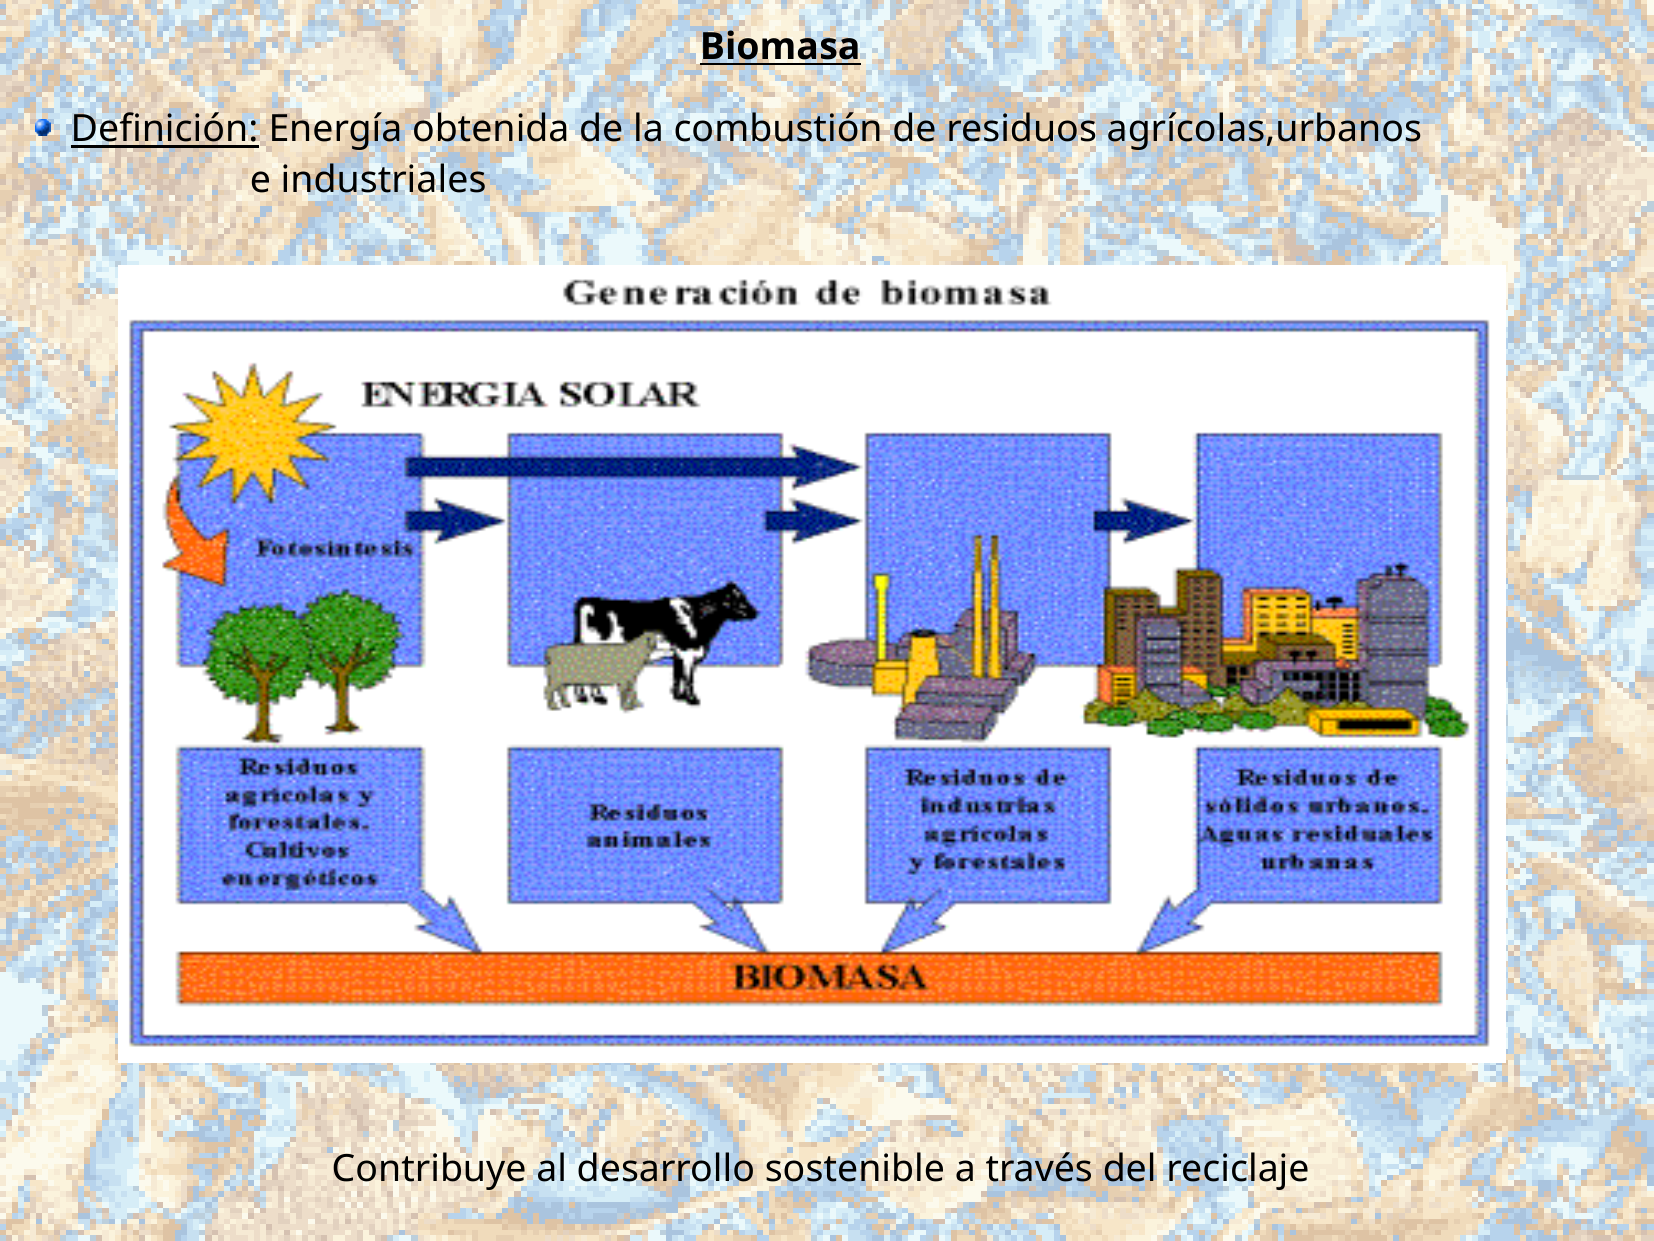

Biomasa
Definición: Energía obtenida de la combustión de residuos agrícolas,urbanos
 e industriales
 Contribuye al desarrollo sostenible a través del reciclaje